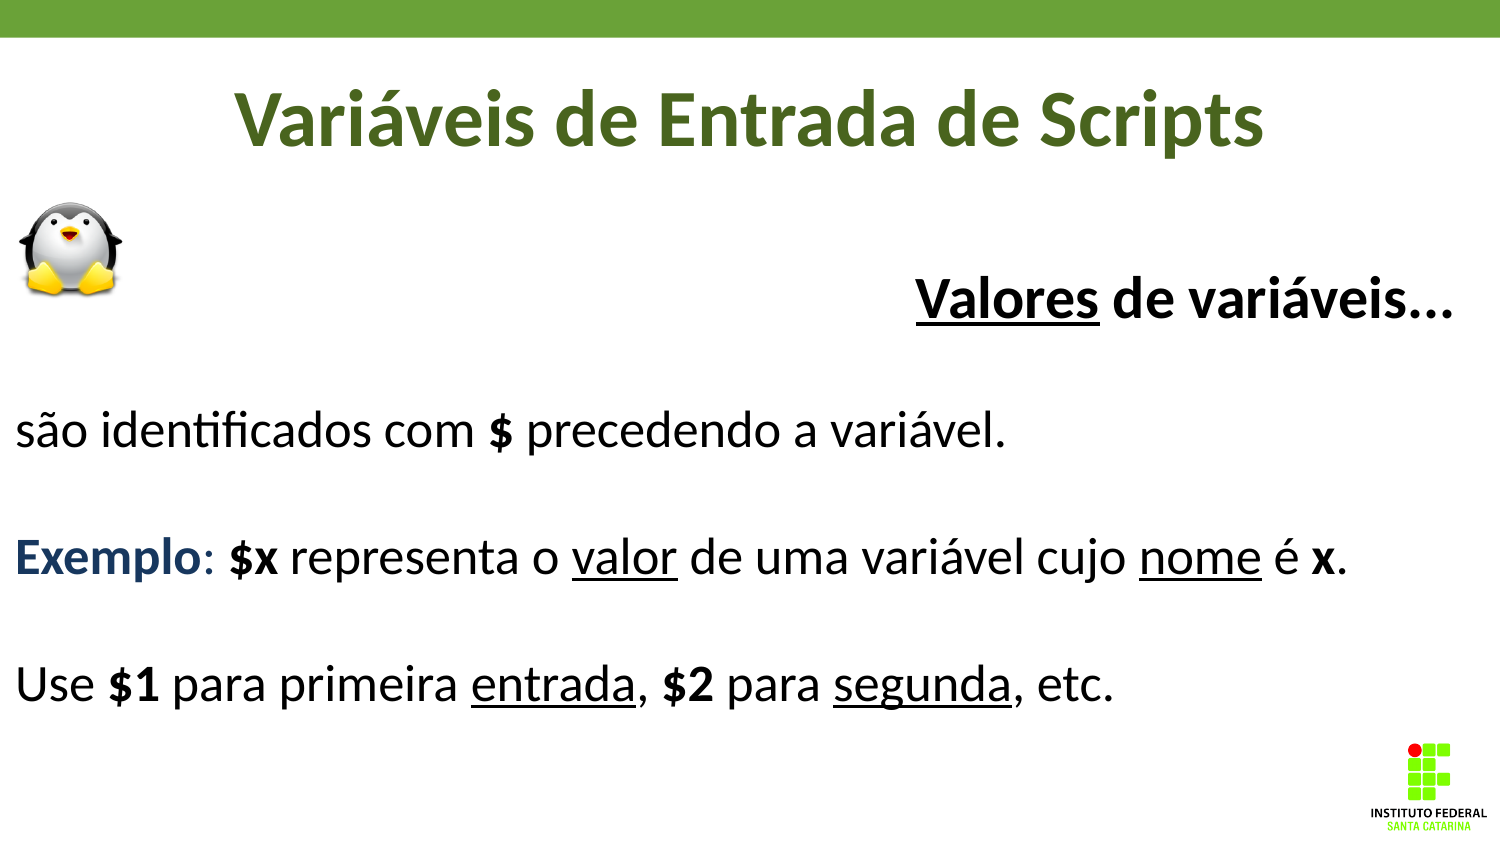

# Variáveis de Entrada de Scripts
Valores de variáveis...
são identificados com $ precedendo a variável.
Exemplo: $x representa o valor de uma variável cujo nome é x.
Use $1 para primeira entrada, $2 para segunda, etc.